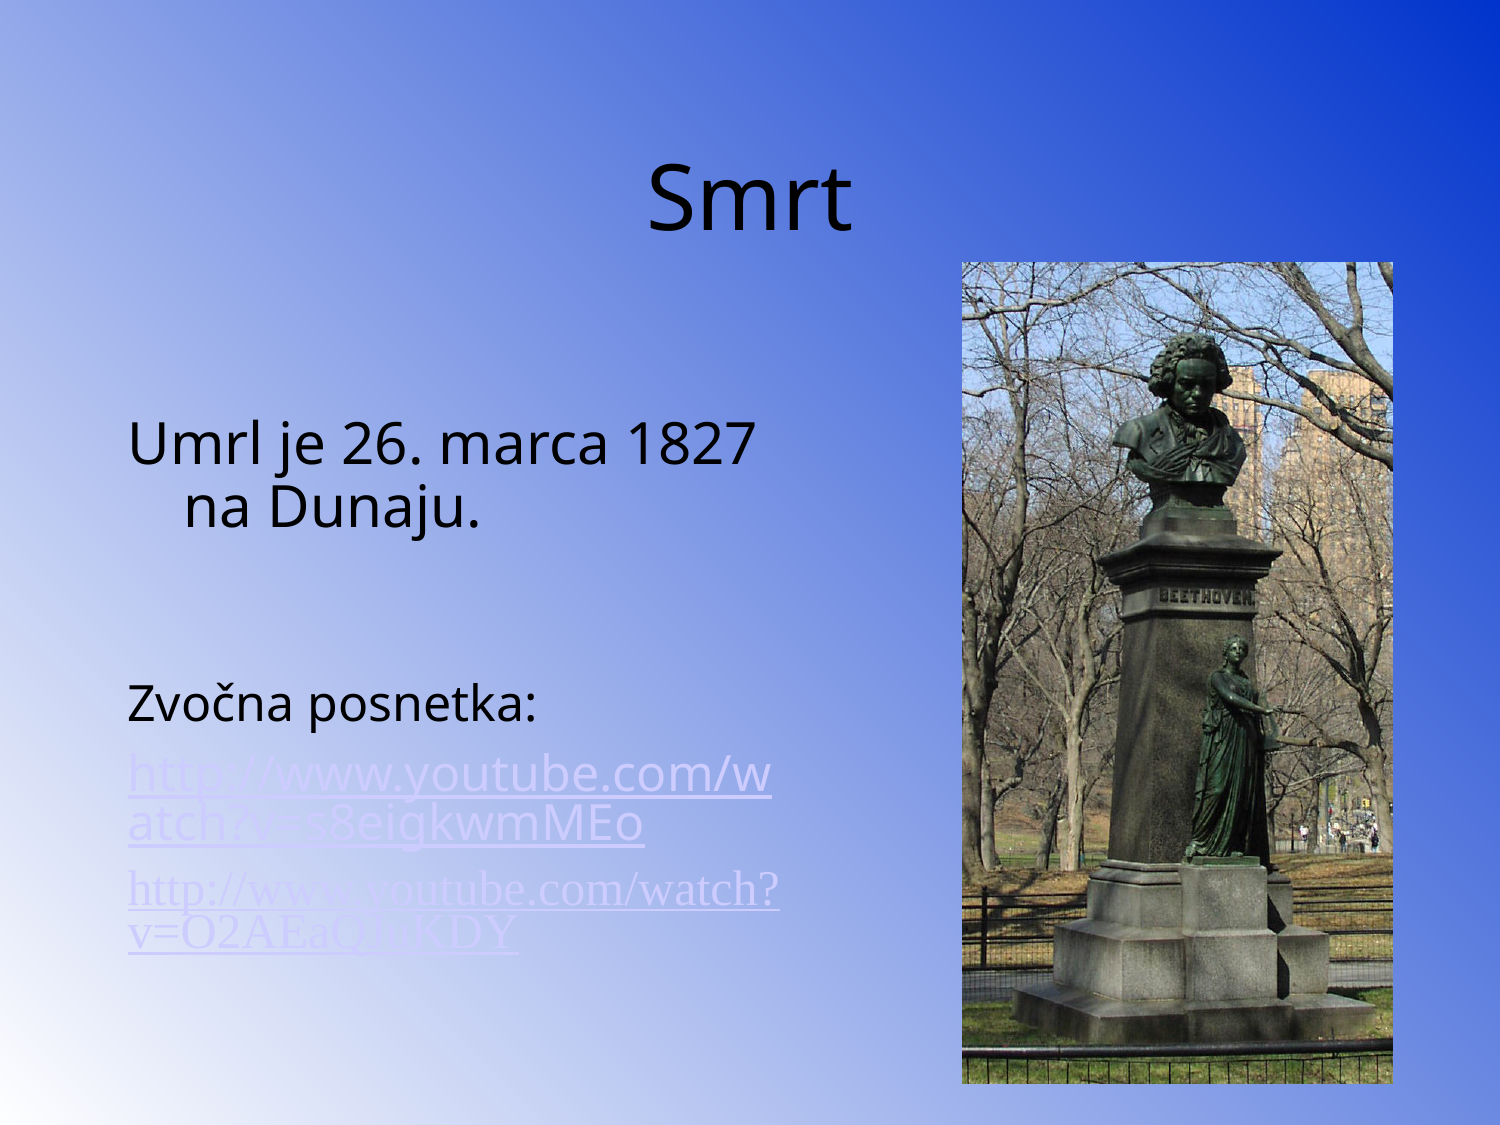

# Smrt
Umrl je 26. marca 1827 na Dunaju.
Zvočna posnetka:
http://www.youtube.com/watch?v=s8eigkwmMEo
http://www.youtube.com/watch?v=O2AEaQJuKDY